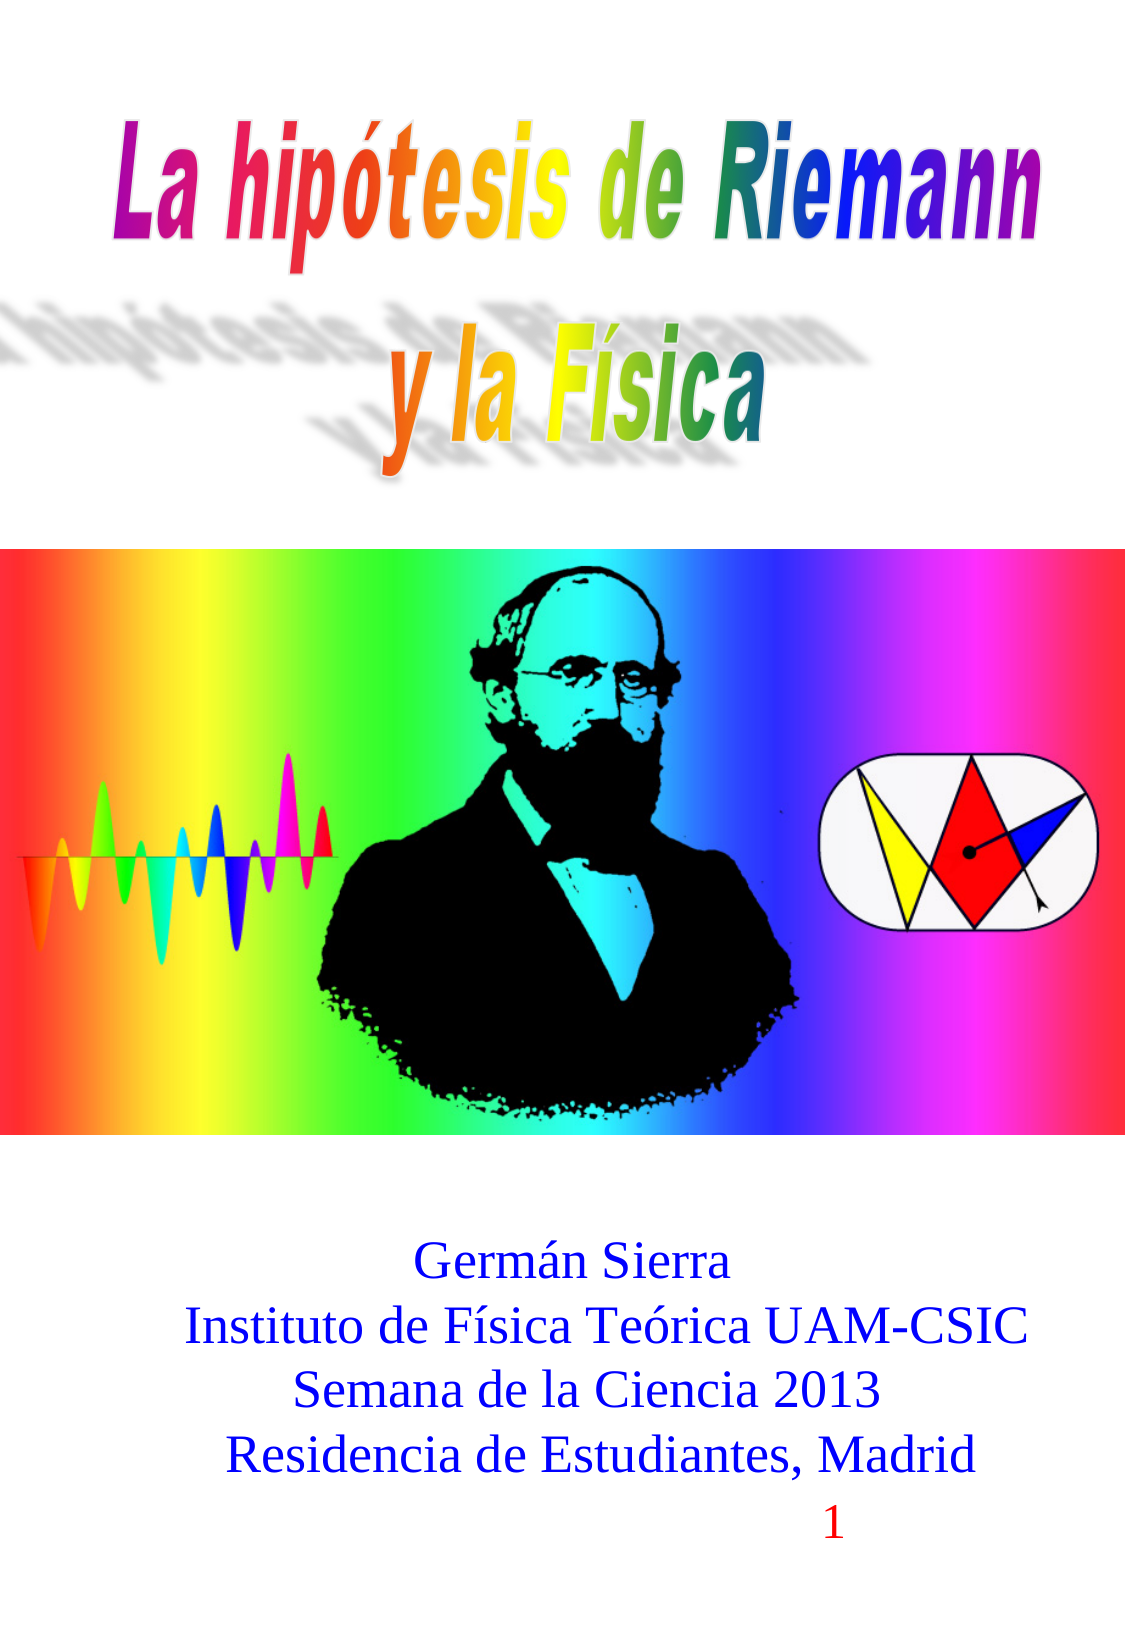

Germán Sierra
Instituto de Física Teórica UAM-CSIC
 Semana de la Ciencia 2013
 Residencia de Estudiantes, Madrid